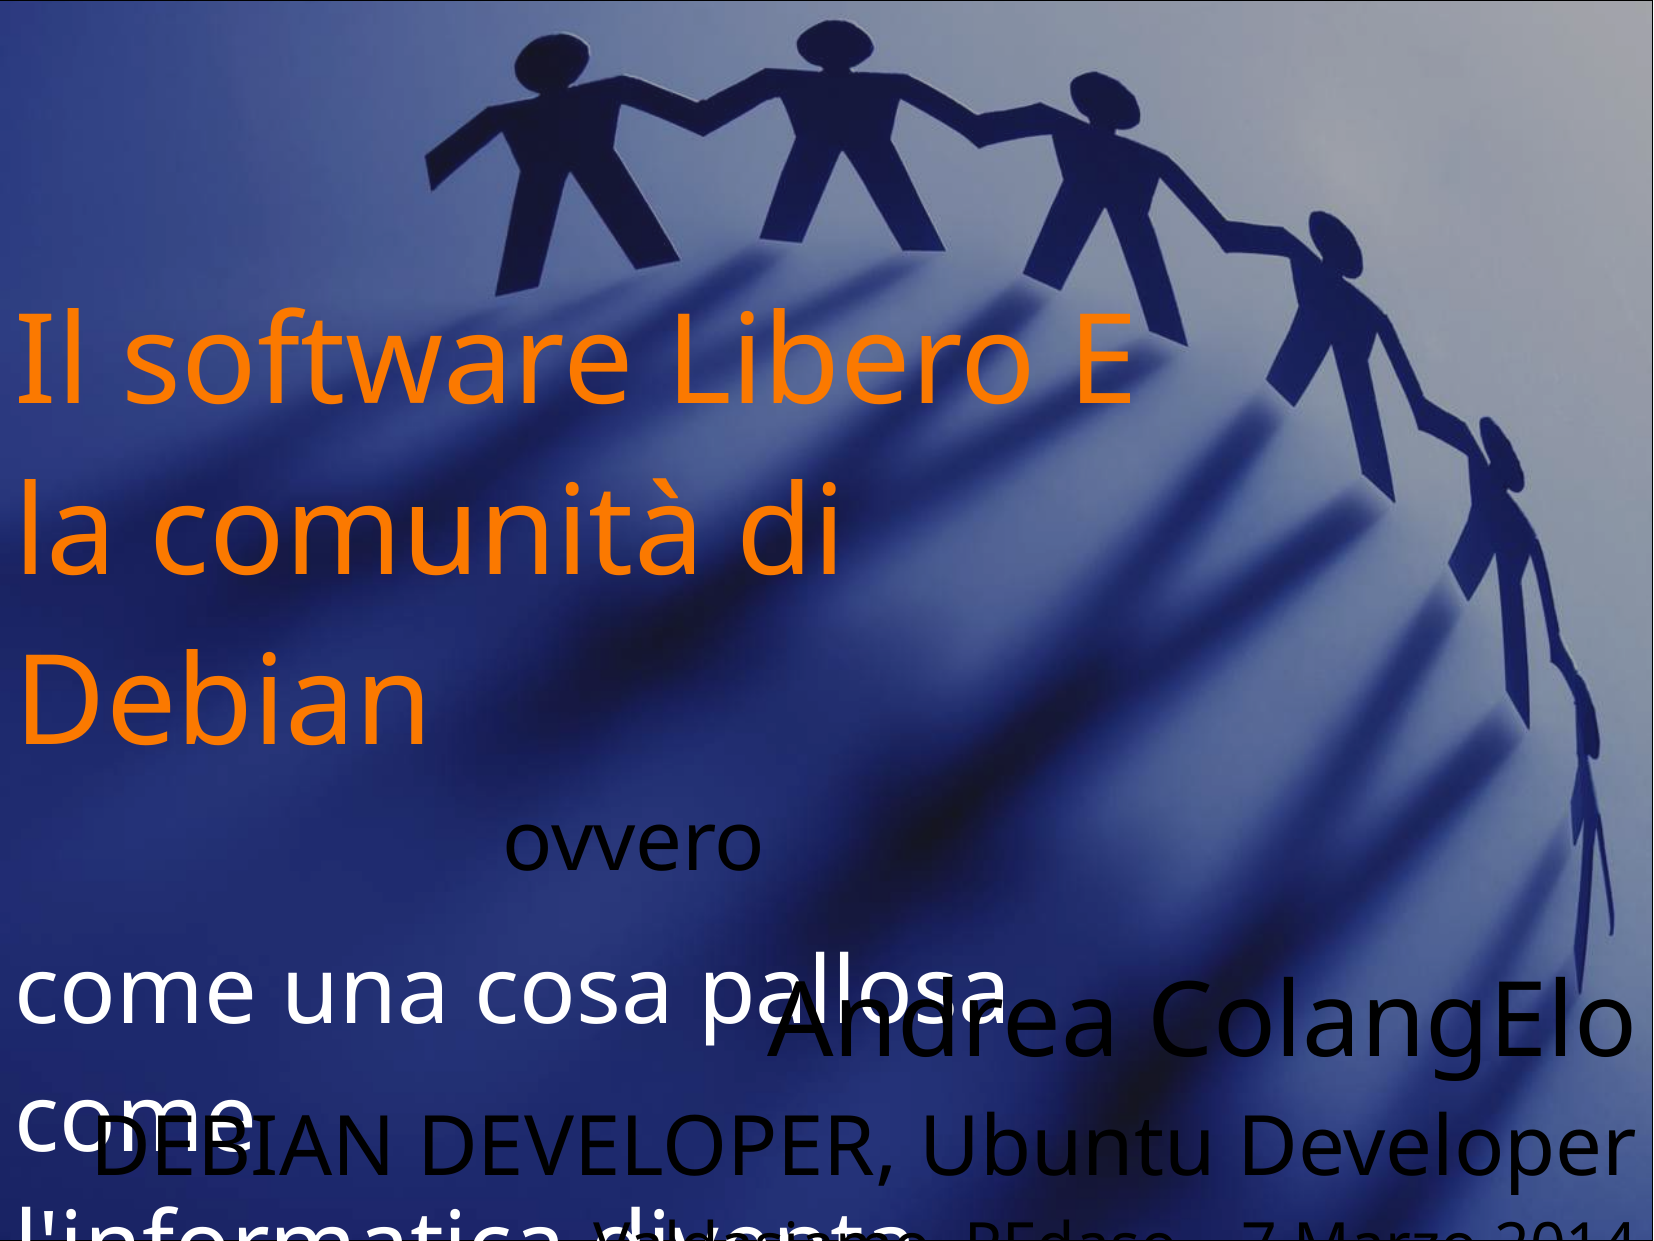

Il software Libero E
la comunità di Debian
 ovvero
come una cosa pallosa come
l'informatica diventa all'improvviso
una figata pazzesca
Andrea ColangElo
DEBIAN DEVELOPER, Ubuntu Developer
Valdasiamo, PEdaso – 7 Marzo 2014